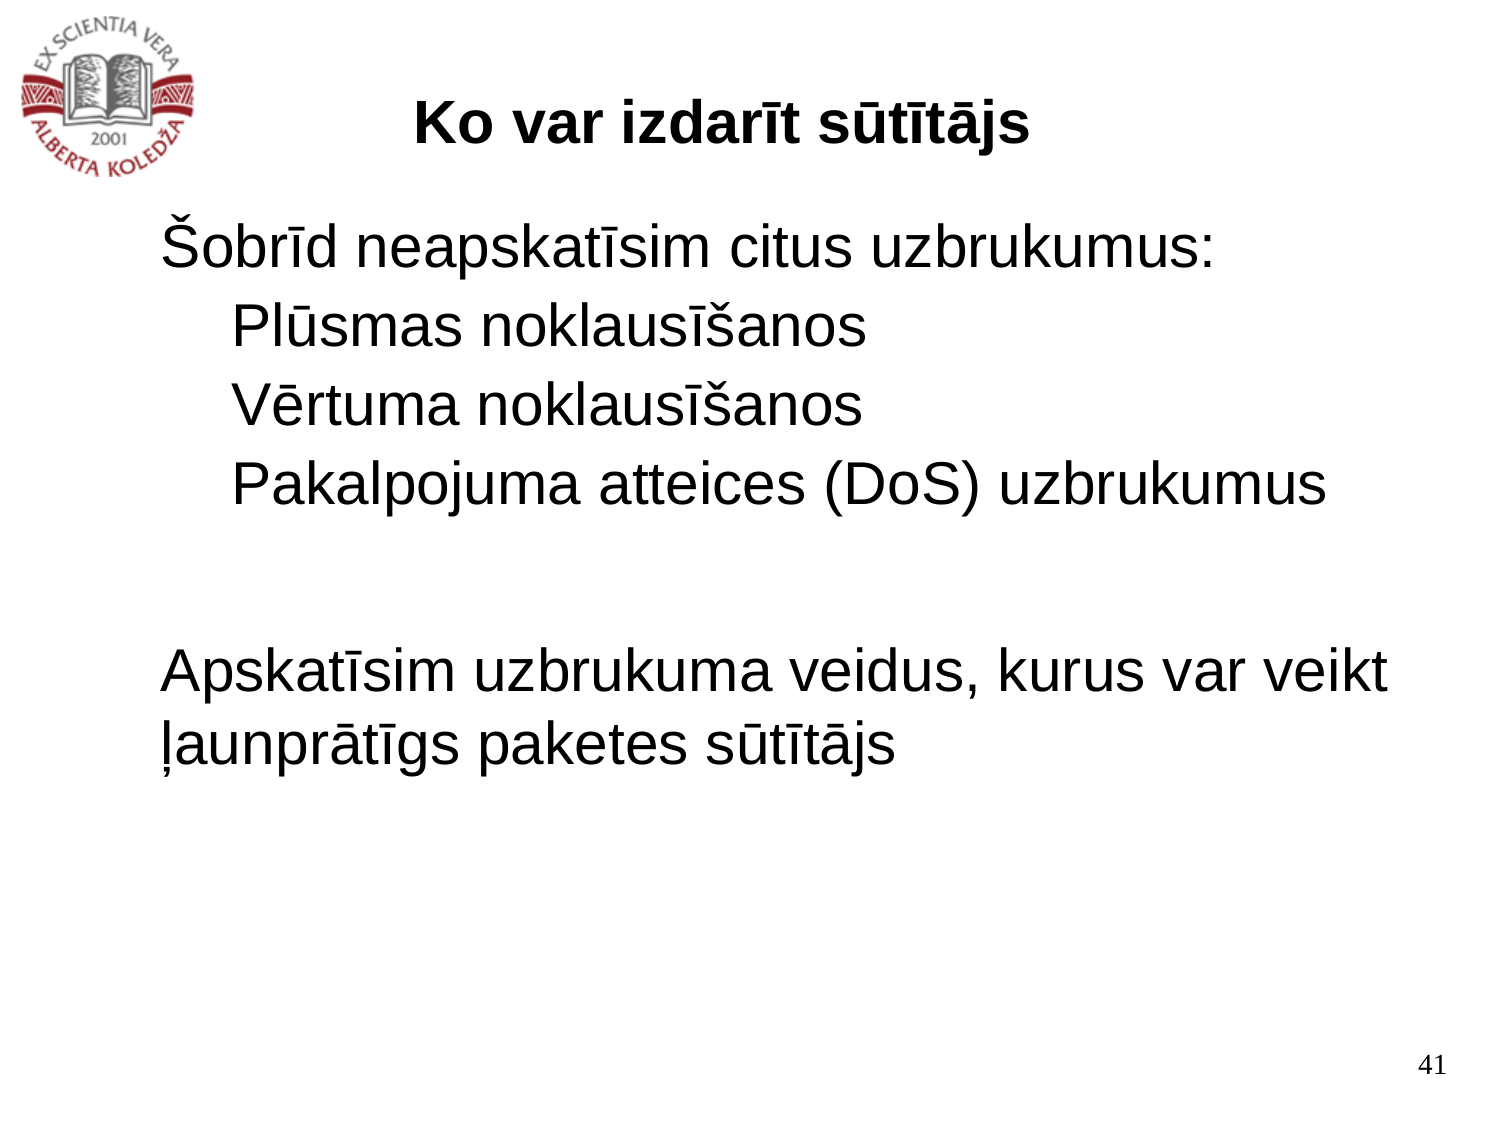

# Ko var izdarīt sūtītājs
Šobrīd neapskatīsim citus uzbrukumus:
Plūsmas noklausīšanos
Vērtuma noklausīšanos
Pakalpojuma atteices (DoS) uzbrukumus
Apskatīsim uzbrukuma veidus, kurus var veikt ļaunprātīgs paketes sūtītājs